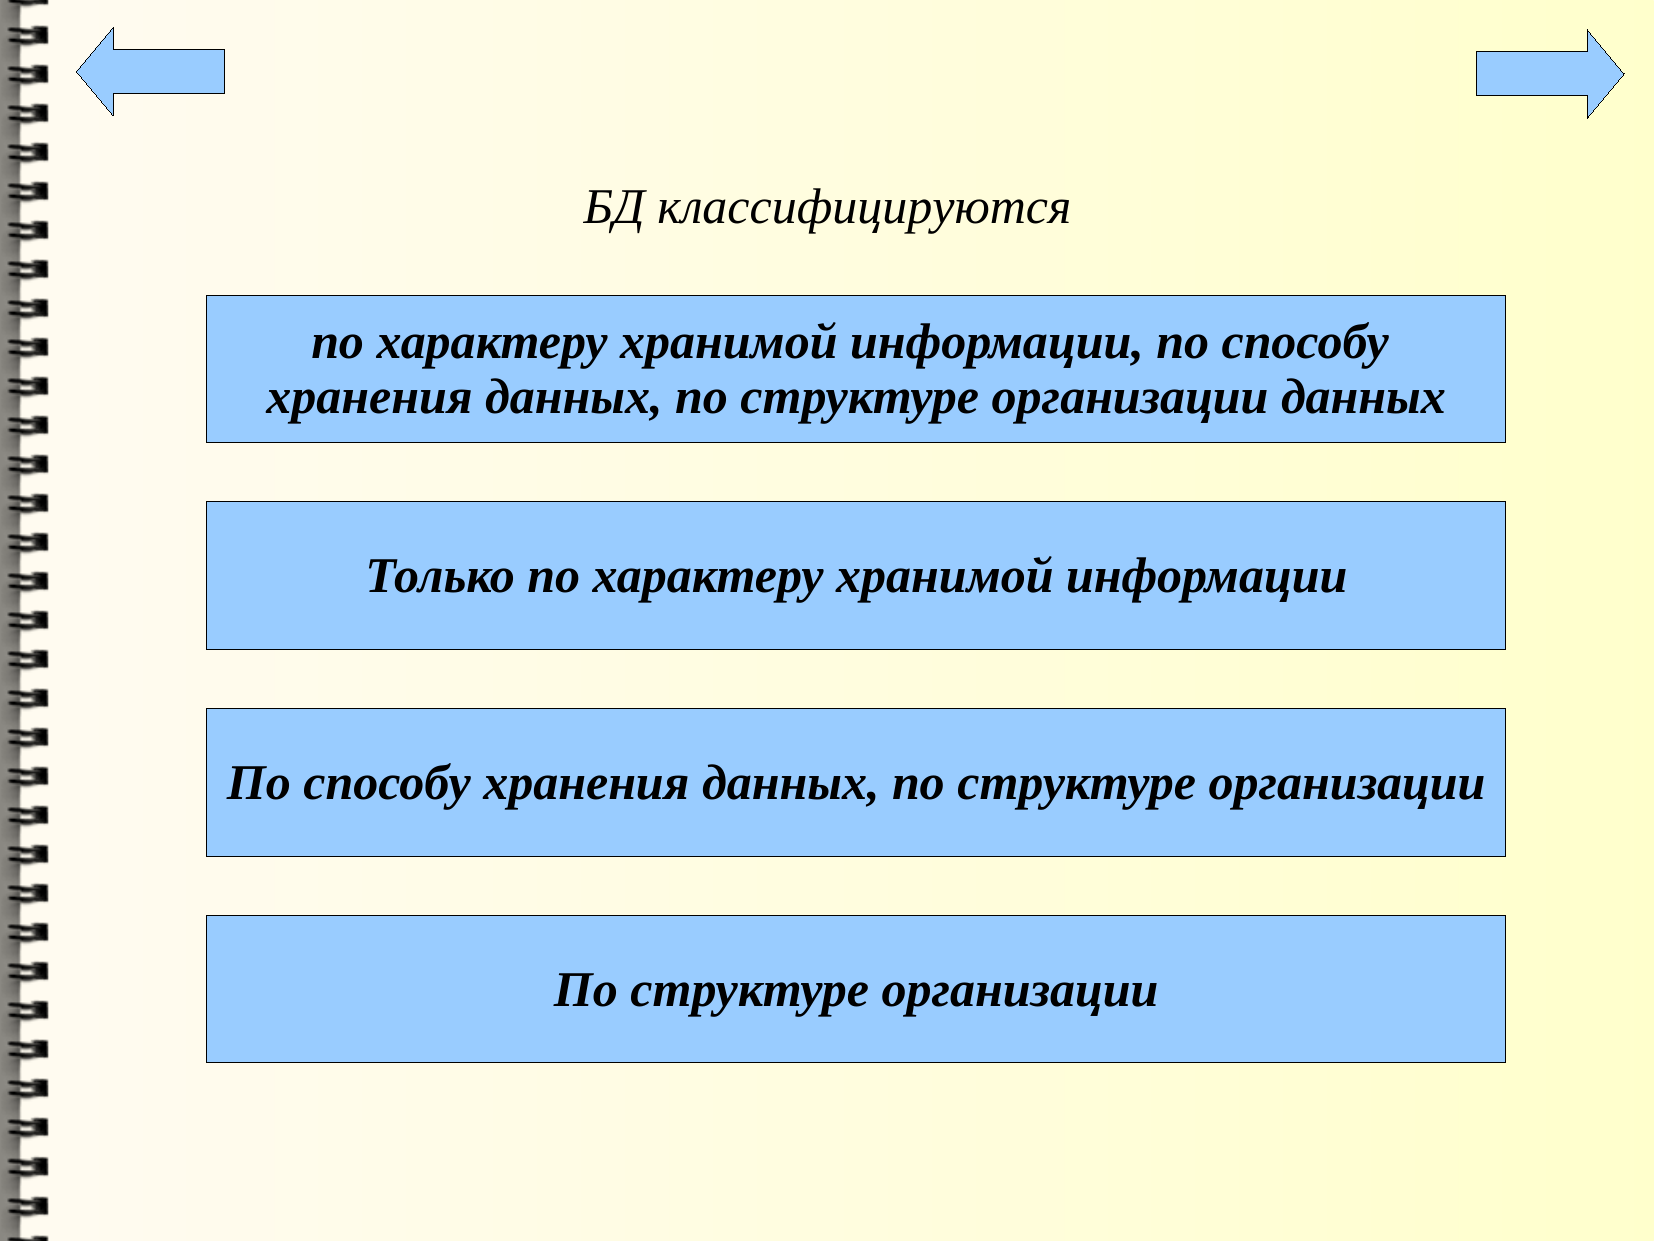

# БД классифицируются
по характеру хранимой информации, по способу
хранения данных, по структуре организации данных
Только по характеру хранимой информации
По способу хранения данных, по структуре организации
По структуре организации